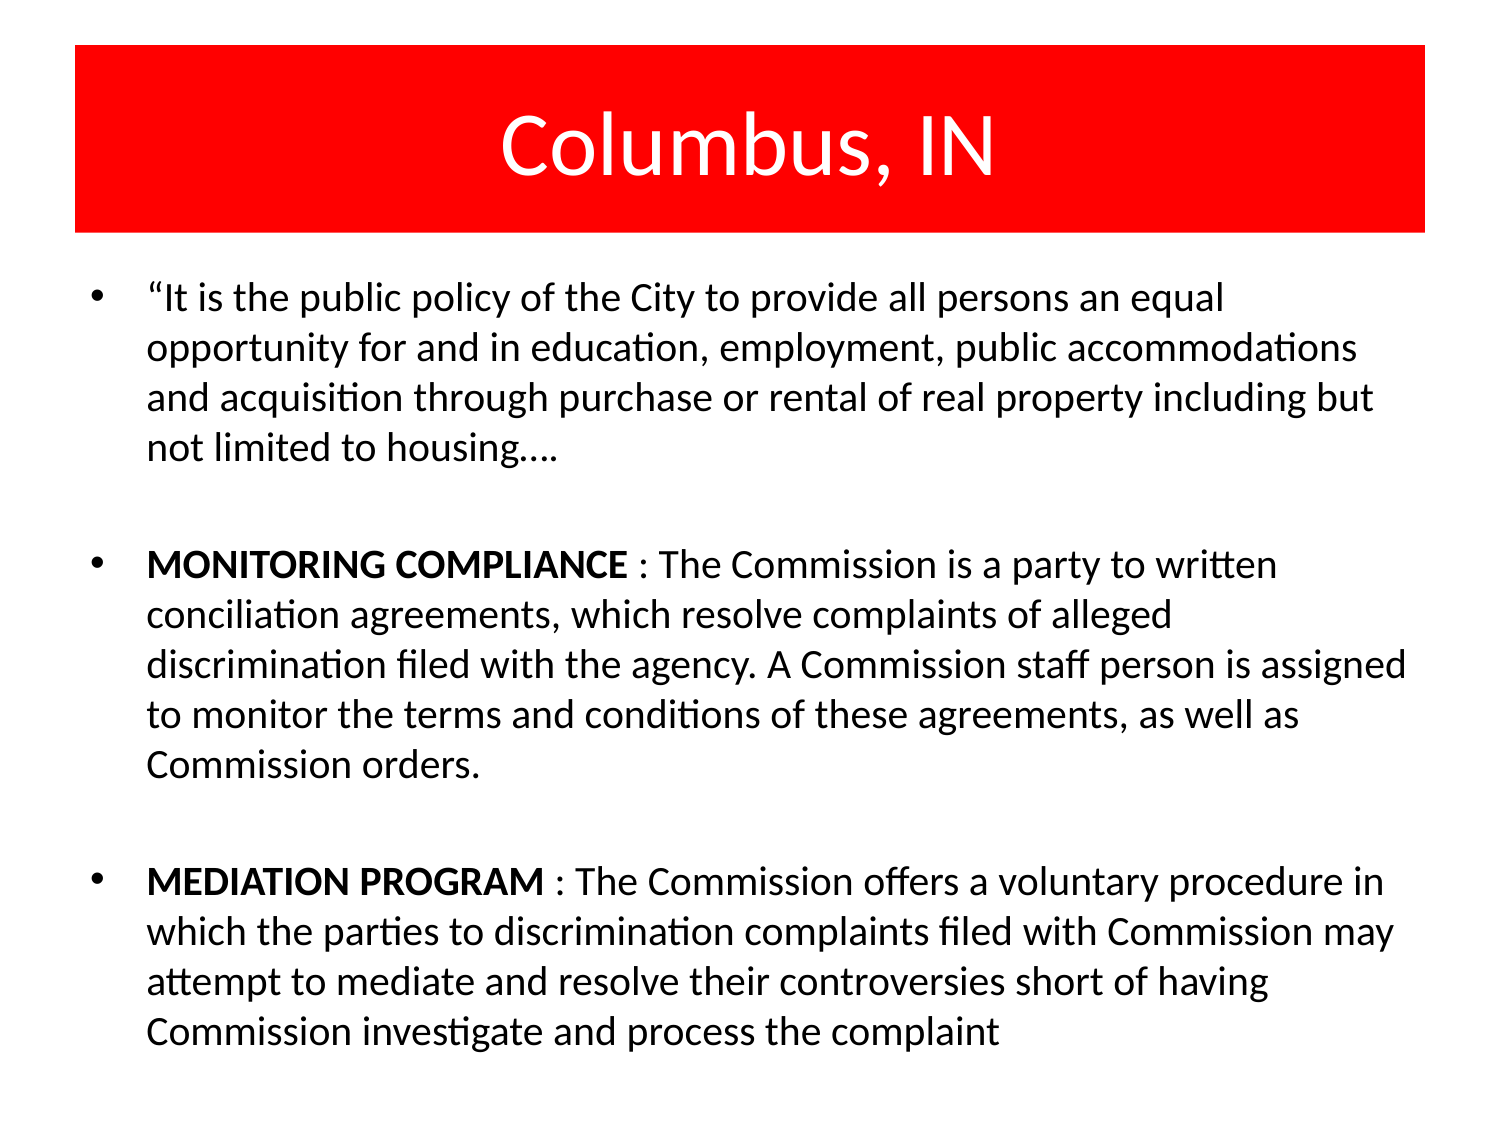

# Columbus, IN
“It is the public policy of the City to provide all persons an equal opportunity for and in education, employment, public accommodations and acquisition through purchase or rental of real property including but not limited to housing….
MONITORING COMPLIANCE : The Commission is a party to written conciliation agreements, which resolve complaints of alleged discrimination filed with the agency. A Commission staff person is assigned to monitor the terms and conditions of these agreements, as well as Commission orders.
MEDIATION PROGRAM : The Commission offers a voluntary procedure in which the parties to discrimination complaints filed with Commission may attempt to mediate and resolve their controversies short of having Commission investigate and process the complaint